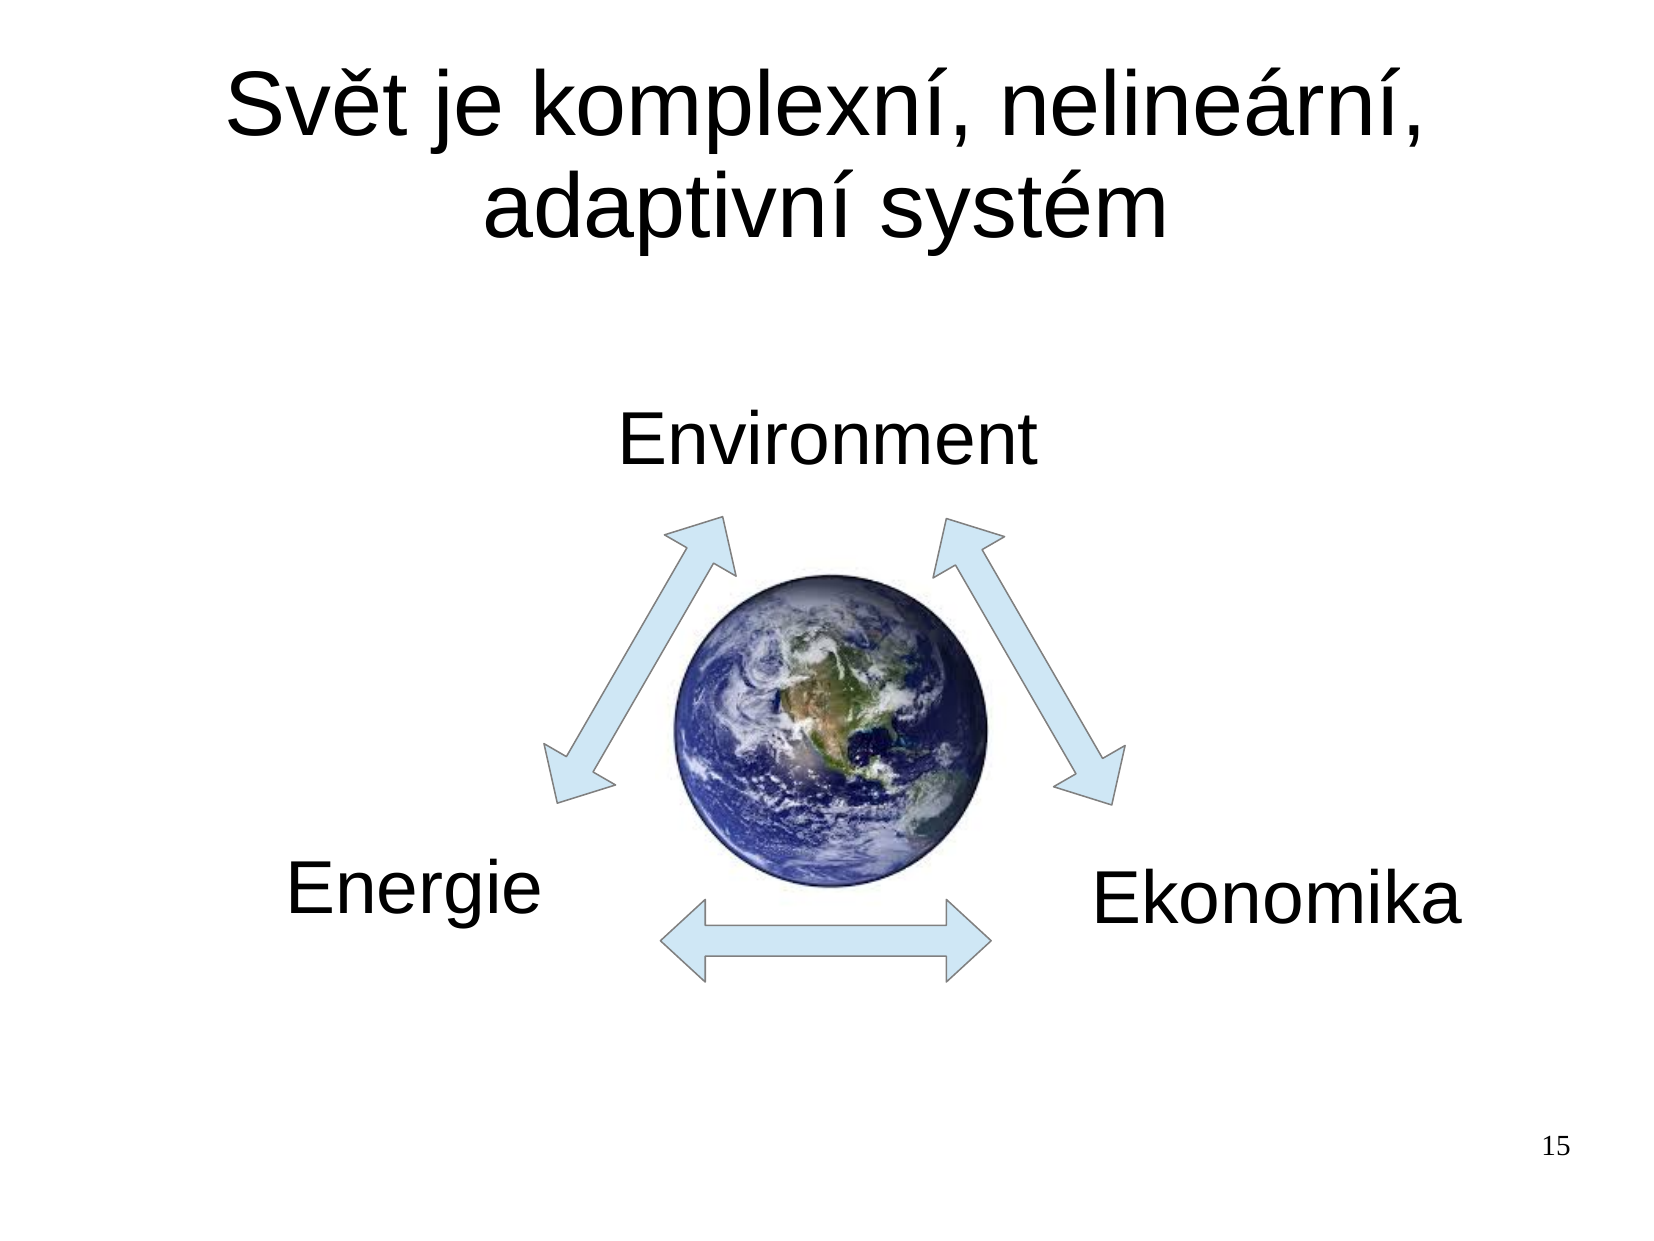

# Svět je komplexní, nelineární, adaptivní systém
Environment
Energie
Ekonomika
15